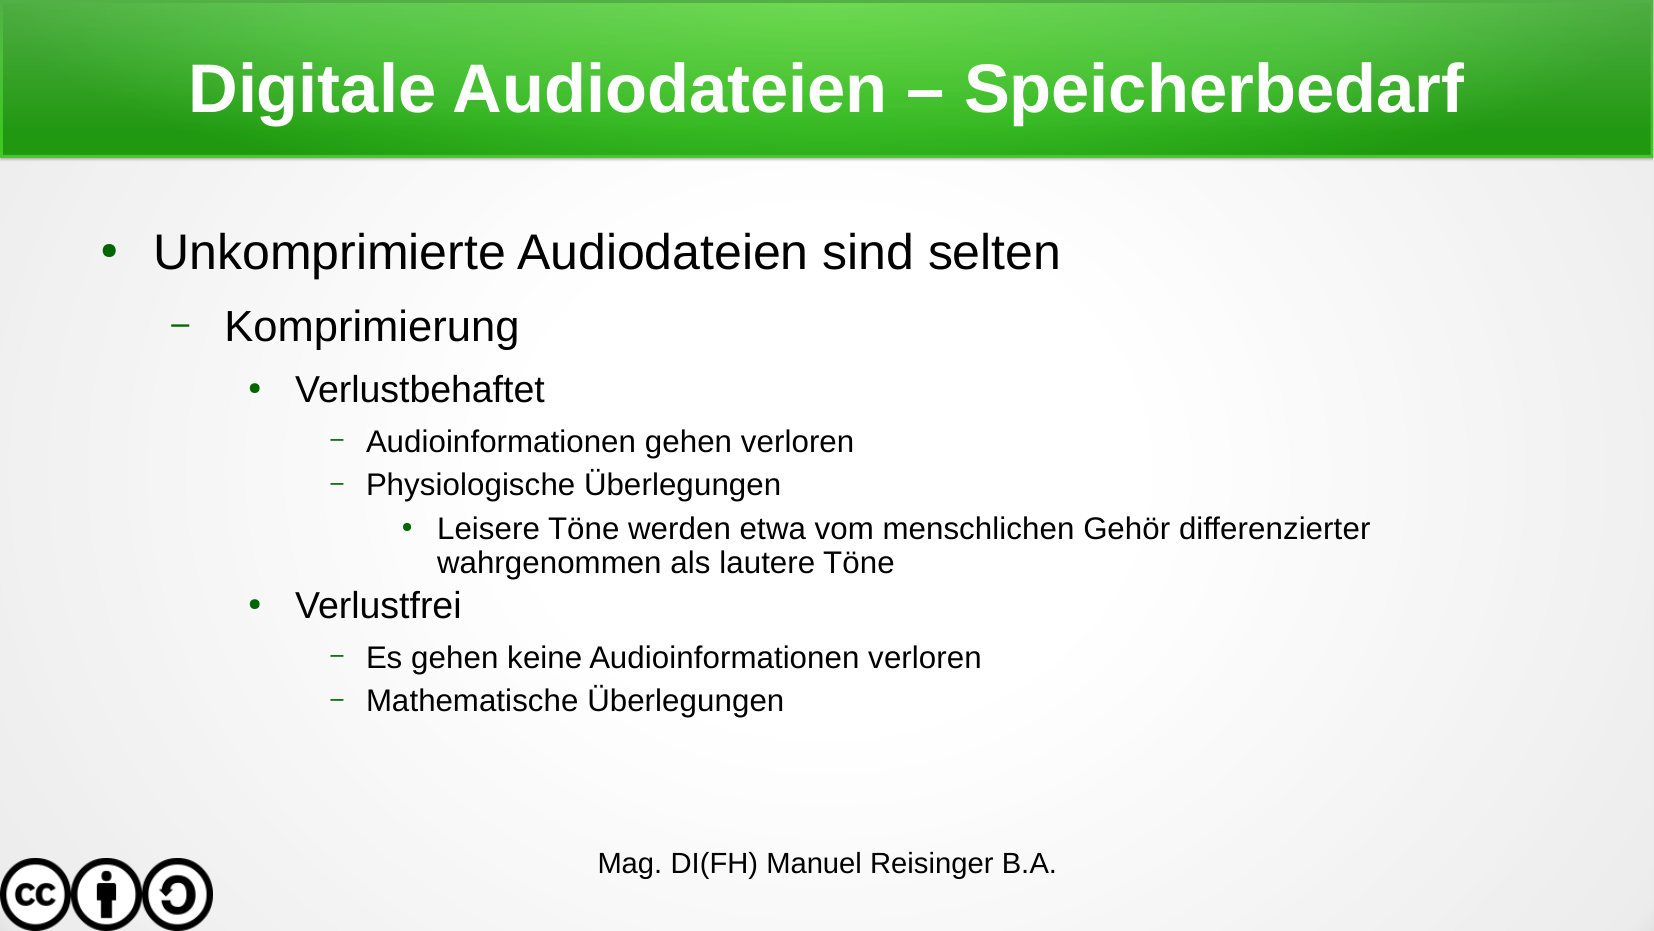

# Digitale Audiodateien – Speicherbedarf
Unkomprimierte Audiodateien sind selten
Komprimierung
Verlustbehaftet
Audioinformationen gehen verloren
Physiologische Überlegungen
Leisere Töne werden etwa vom menschlichen Gehör differenzierter wahrgenommen als lautere Töne
Verlustfrei
Es gehen keine Audioinformationen verloren
Mathematische Überlegungen